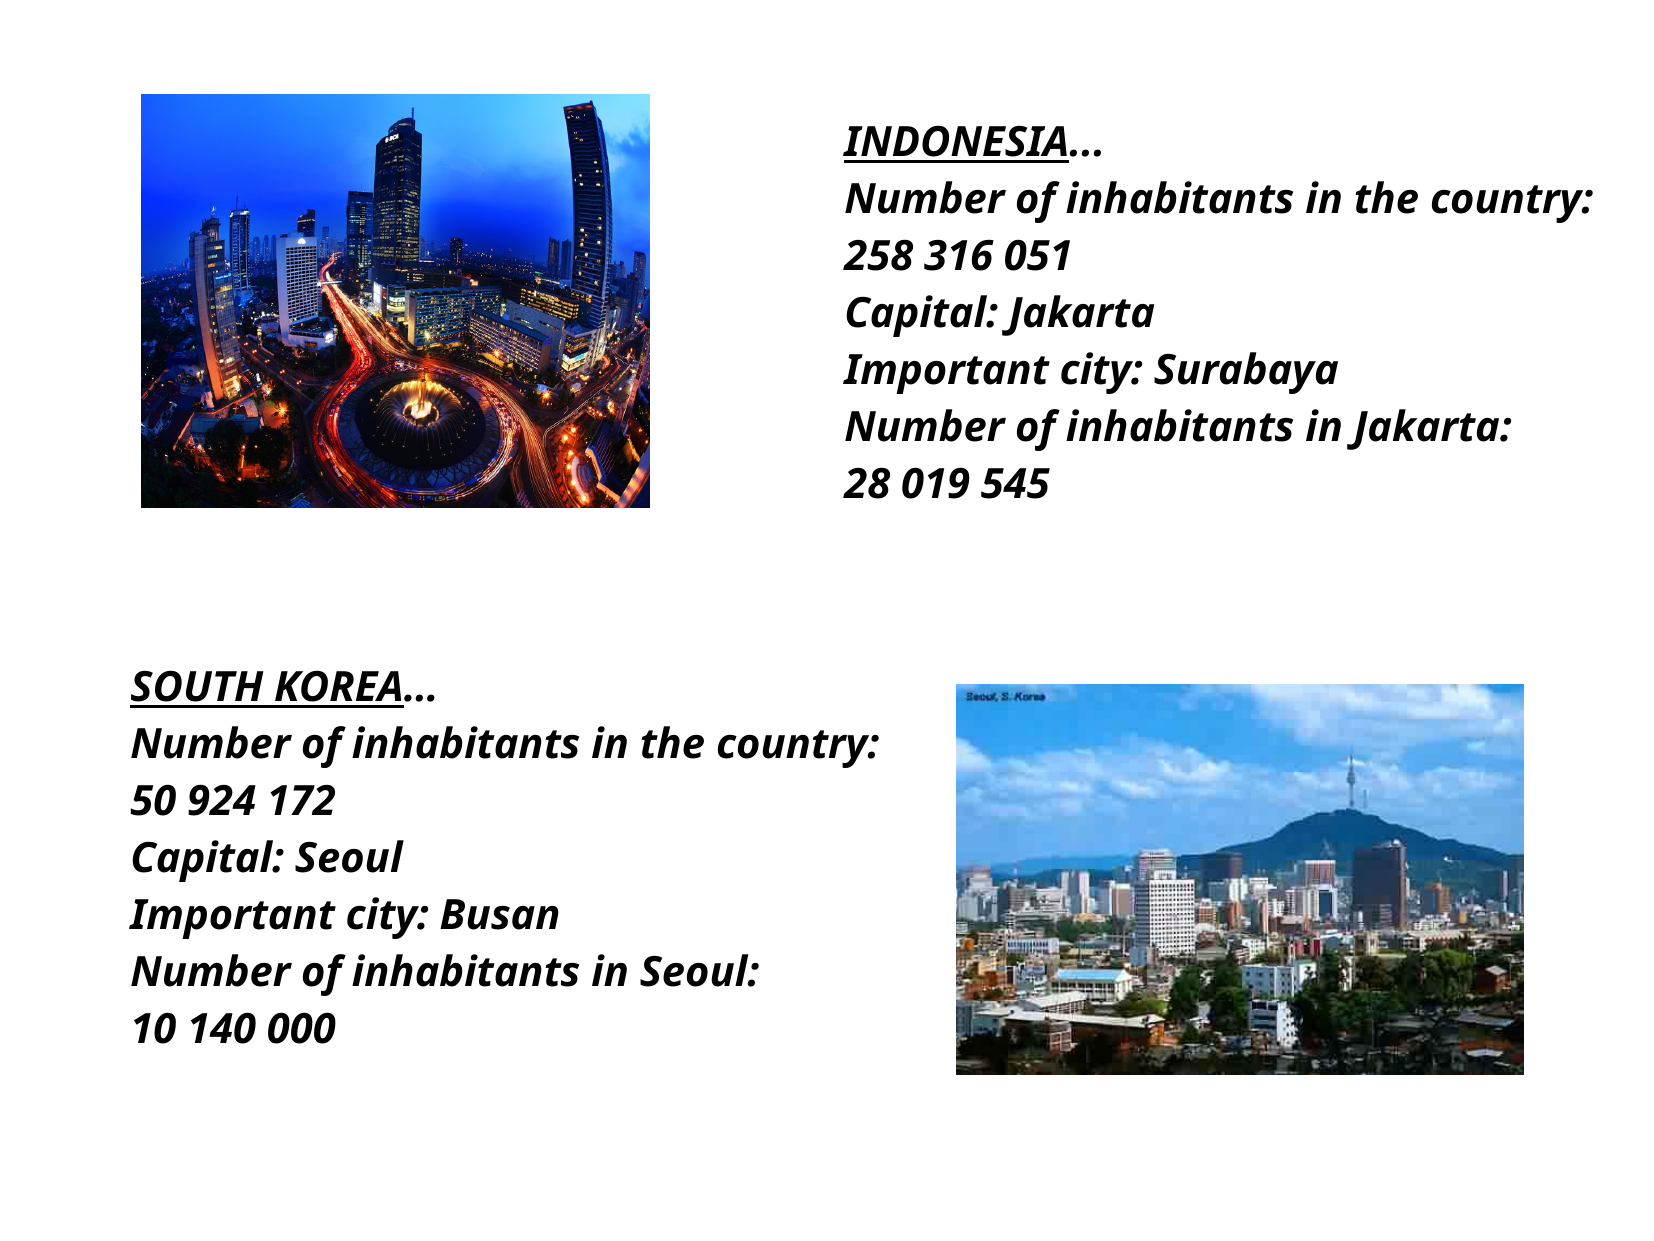

INDONESIA...
Number of inhabitants in the country:
258 316 051
Capital: Jakarta
Important city: Surabaya
Number of inhabitants in Jakarta:
28 019 545
SOUTH KOREA…
Number of inhabitants in the country:
50 924 172
Capital: Seoul
Important city: Busan
Number of inhabitants in Seoul:
10 140 000